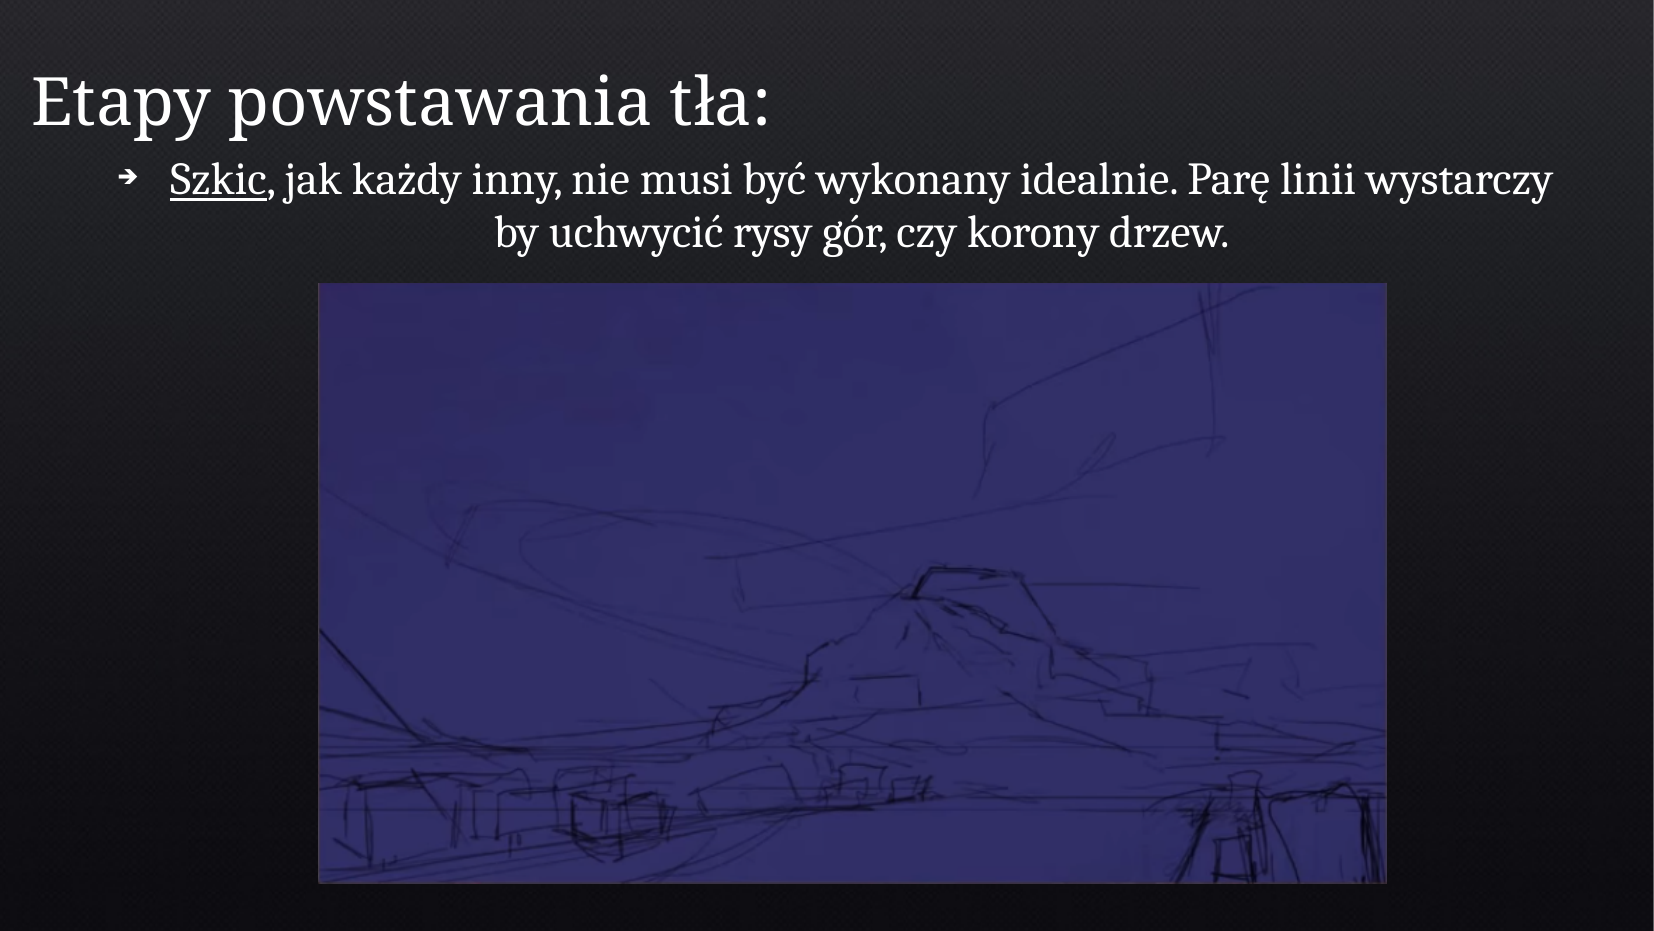

# Etapy powstawania tła:
Szkic, jak każdy inny, nie musi być wykonany idealnie. Parę linii wystarczy by uchwycić rysy gór, czy korony drzew.